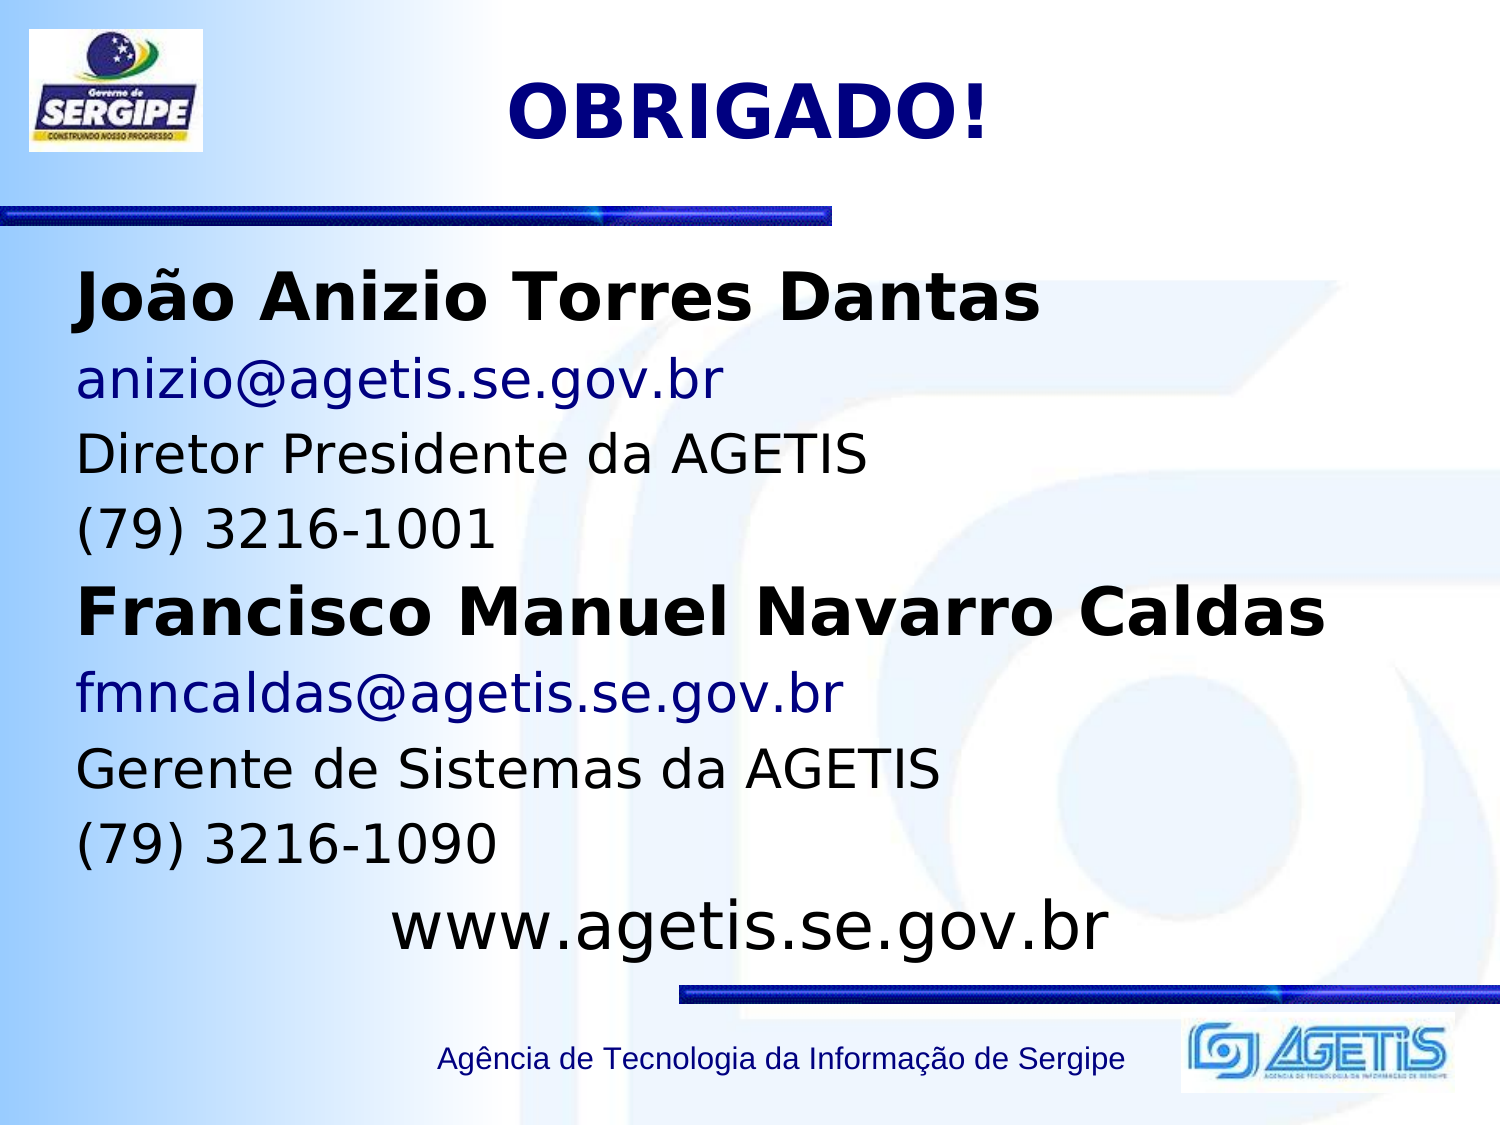

# OBRIGADO!
João Anizio Torres Dantas
anizio@agetis.se.gov.br
Diretor Presidente da AGETIS
(79) 3216-1001
Francisco Manuel Navarro Caldas
fmncaldas@agetis.se.gov.br
Gerente de Sistemas da AGETIS
(79) 3216-1090
www.agetis.se.gov.br
Agência de Tecnologia da Informação de Sergipe